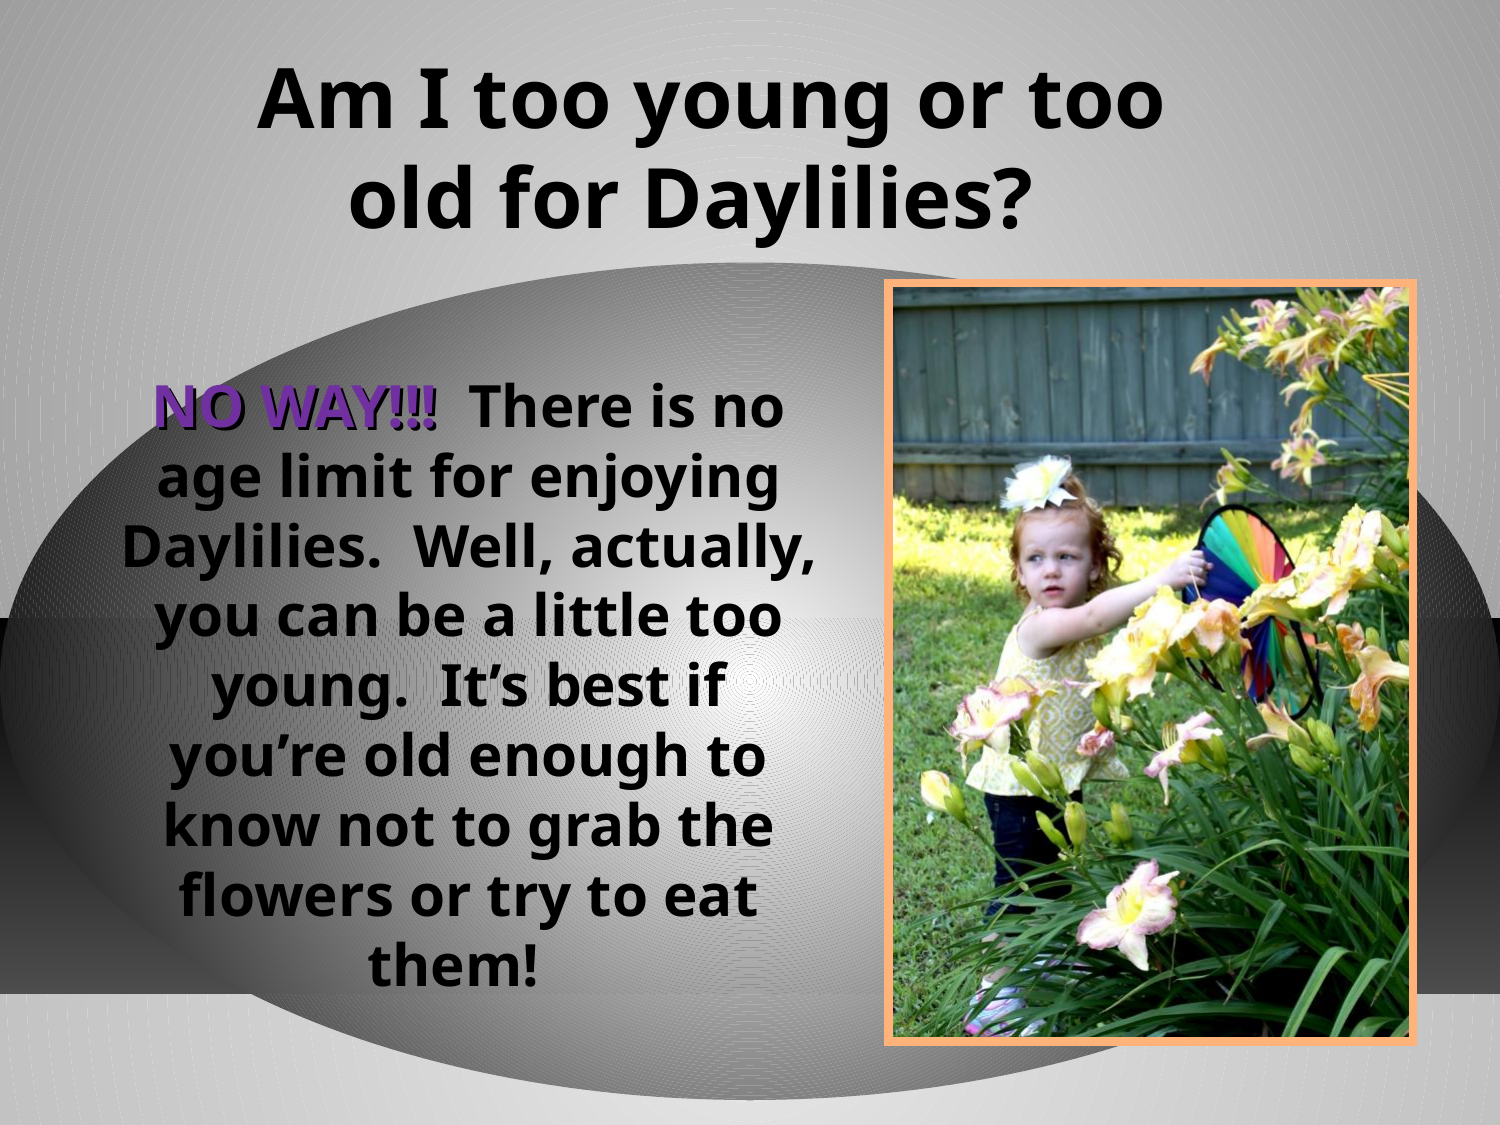

Am I too young or too old for Daylilies?
NO WAY!!! There is no age limit for enjoying Daylilies. Well, actually, you can be a little too young. It’s best if you’re old enough to know not to grab the flowers or try to eat them!